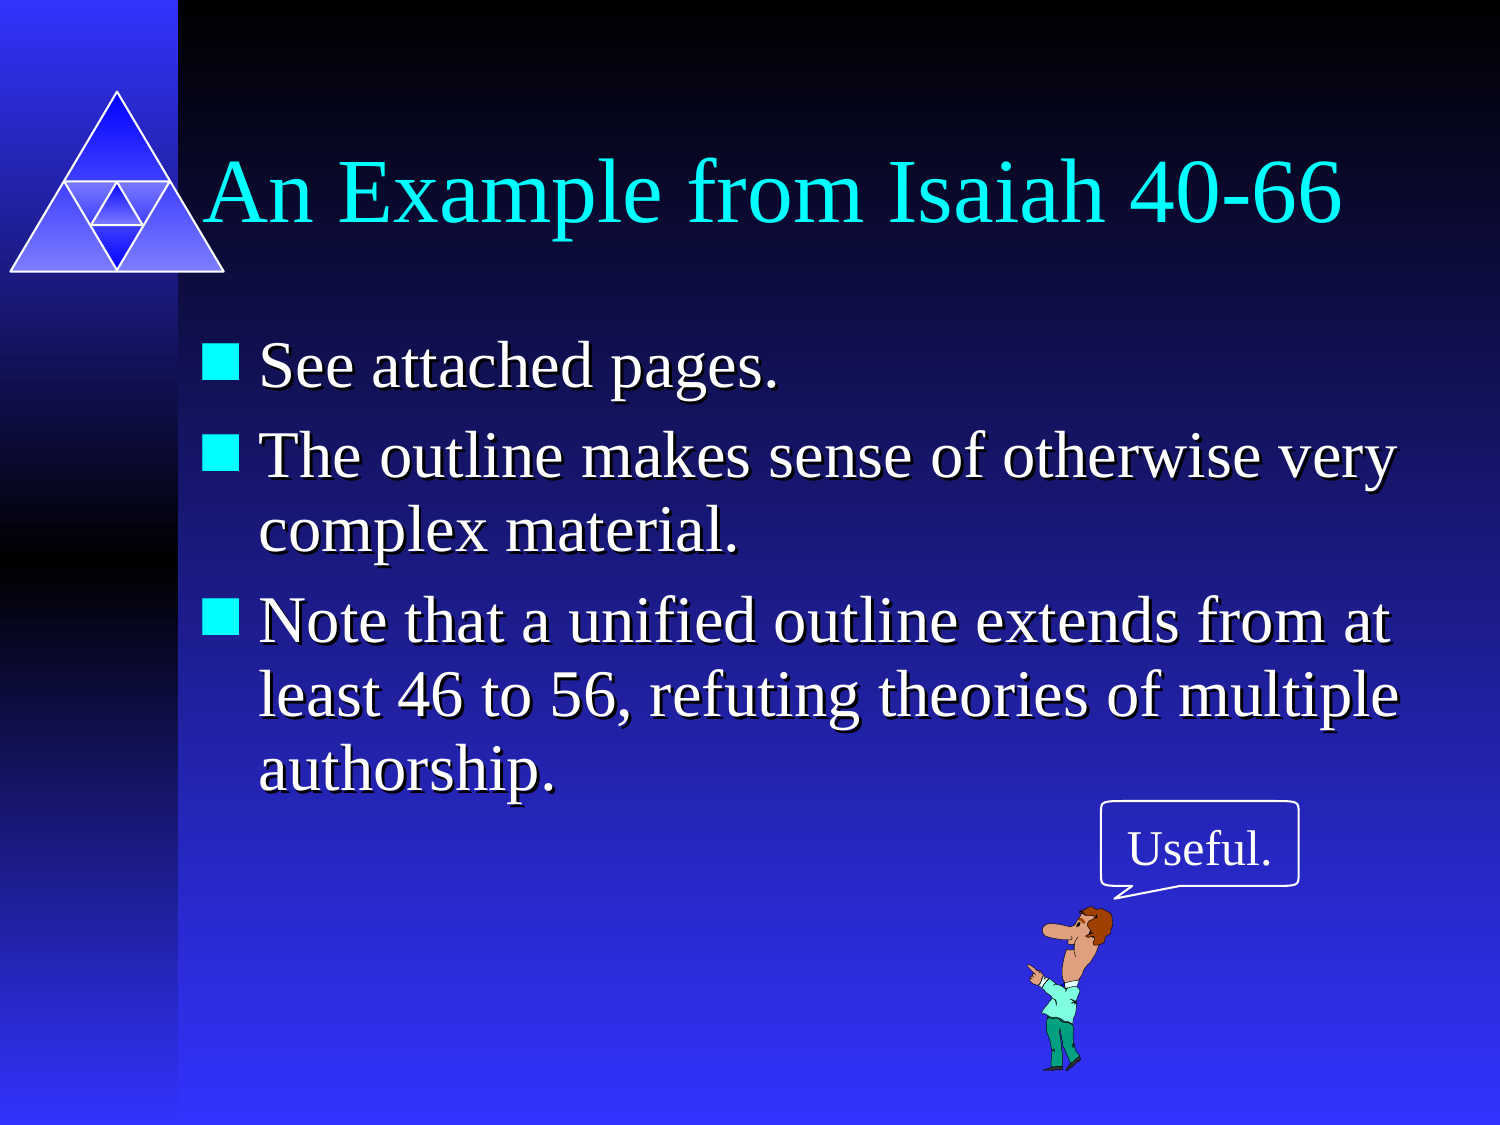

# An Example from Isaiah 40-66
See attached pages.
The outline makes sense of otherwise very complex material.
Note that a unified outline extends from at least 46 to 56, refuting theories of multiple authorship.
Useful.